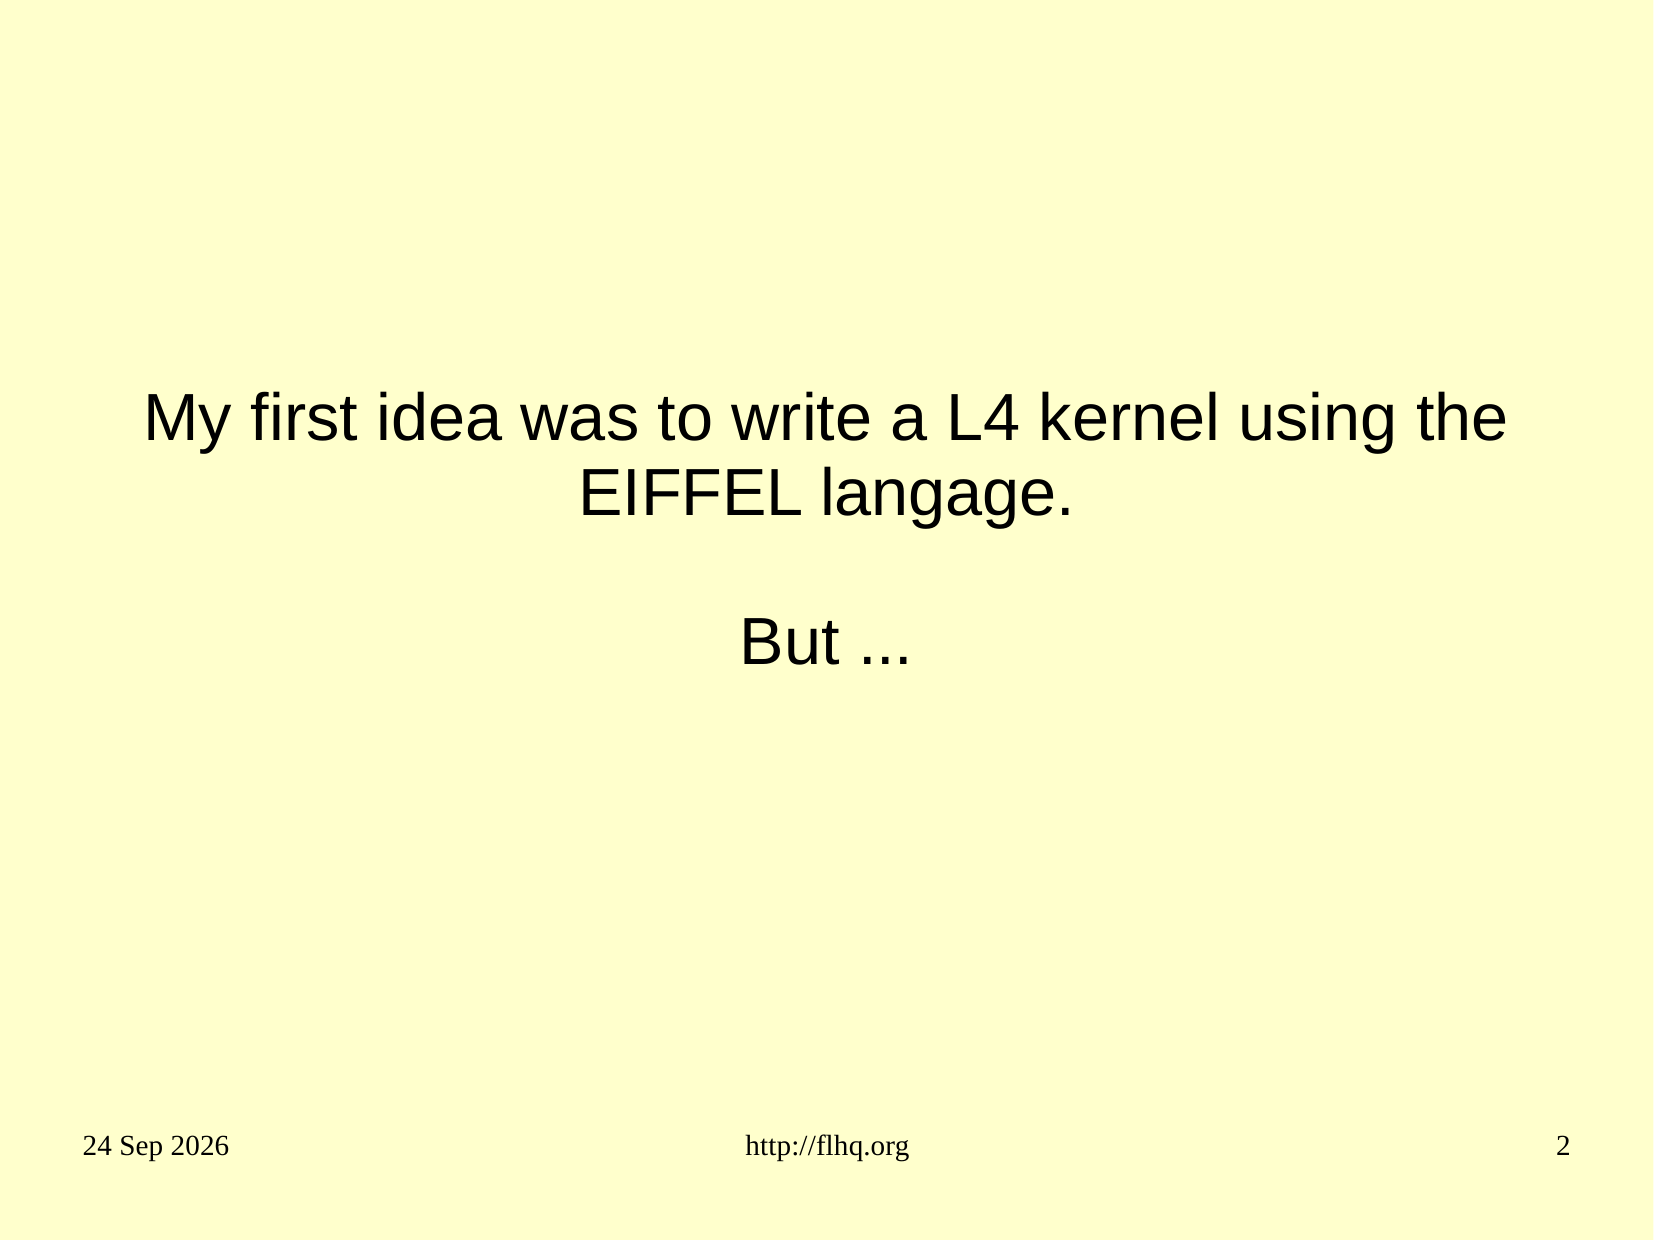

# My first idea was to write a L4 kernel using the EIFFEL langage.
But ...
http://flhq.org
2